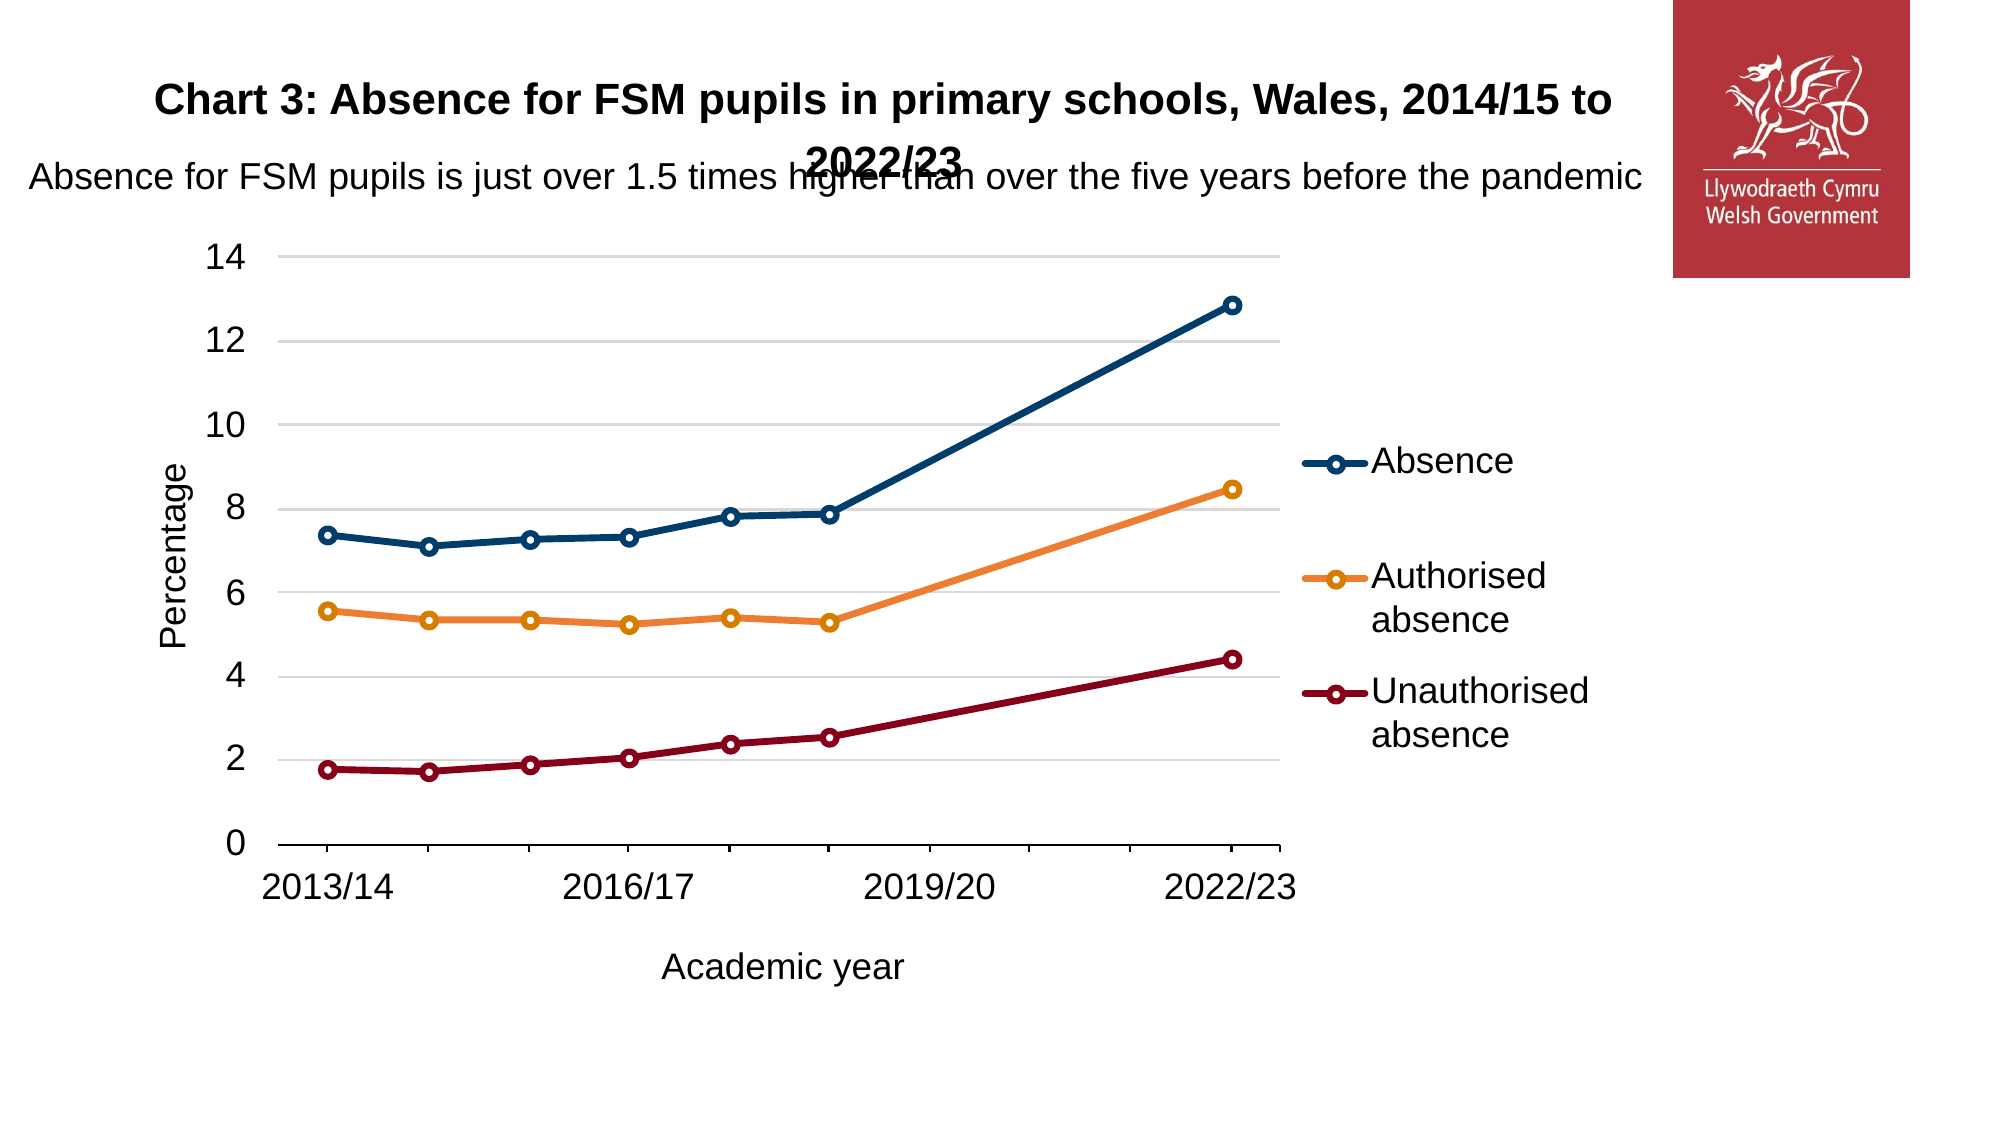

# Chart 3: Absence for FSM pupils in primary schools, Wales, 2014/15 to 2022/23
Absence for FSM pupils is just over 1.5 times higher than over the five years before the pandemic